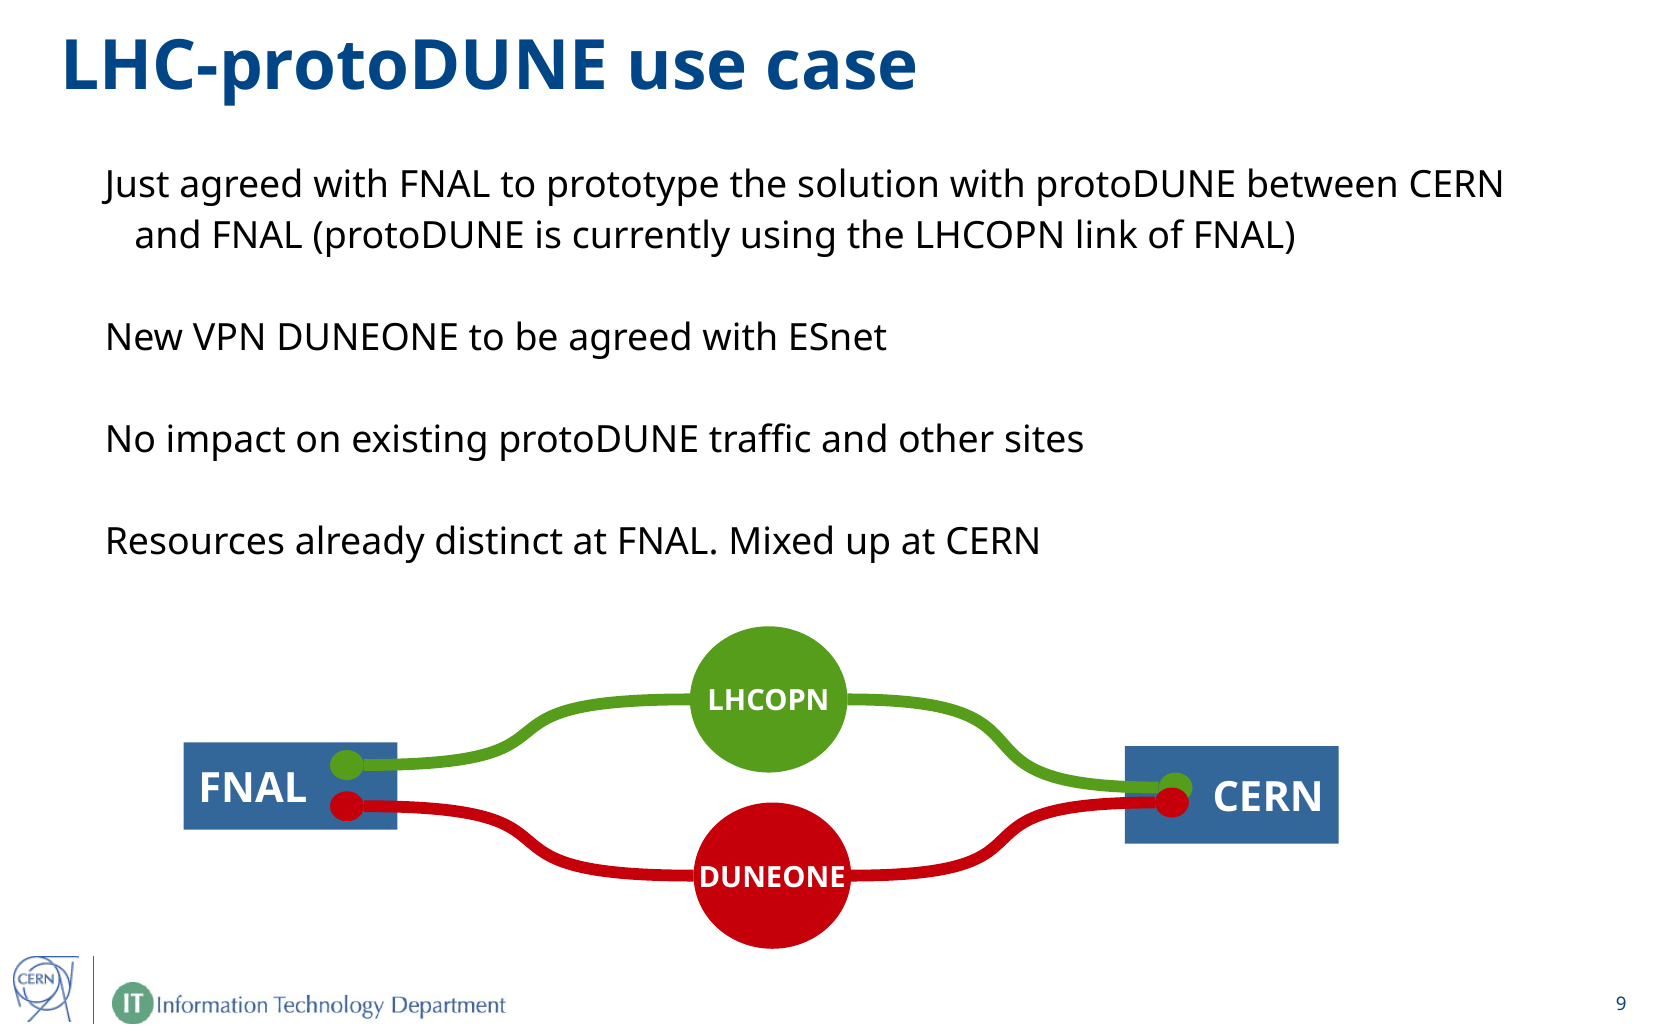

# LHC-protoDUNE use case
Just agreed with FNAL to prototype the solution with protoDUNE between CERN and FNAL (protoDUNE is currently using the LHCOPN link of FNAL)
New VPN DUNEONE to be agreed with ESnet
No impact on existing protoDUNE traffic and other sites
Resources already distinct at FNAL. Mixed up at CERN
LHCOPN
FNAL
CERN
DUNEONE